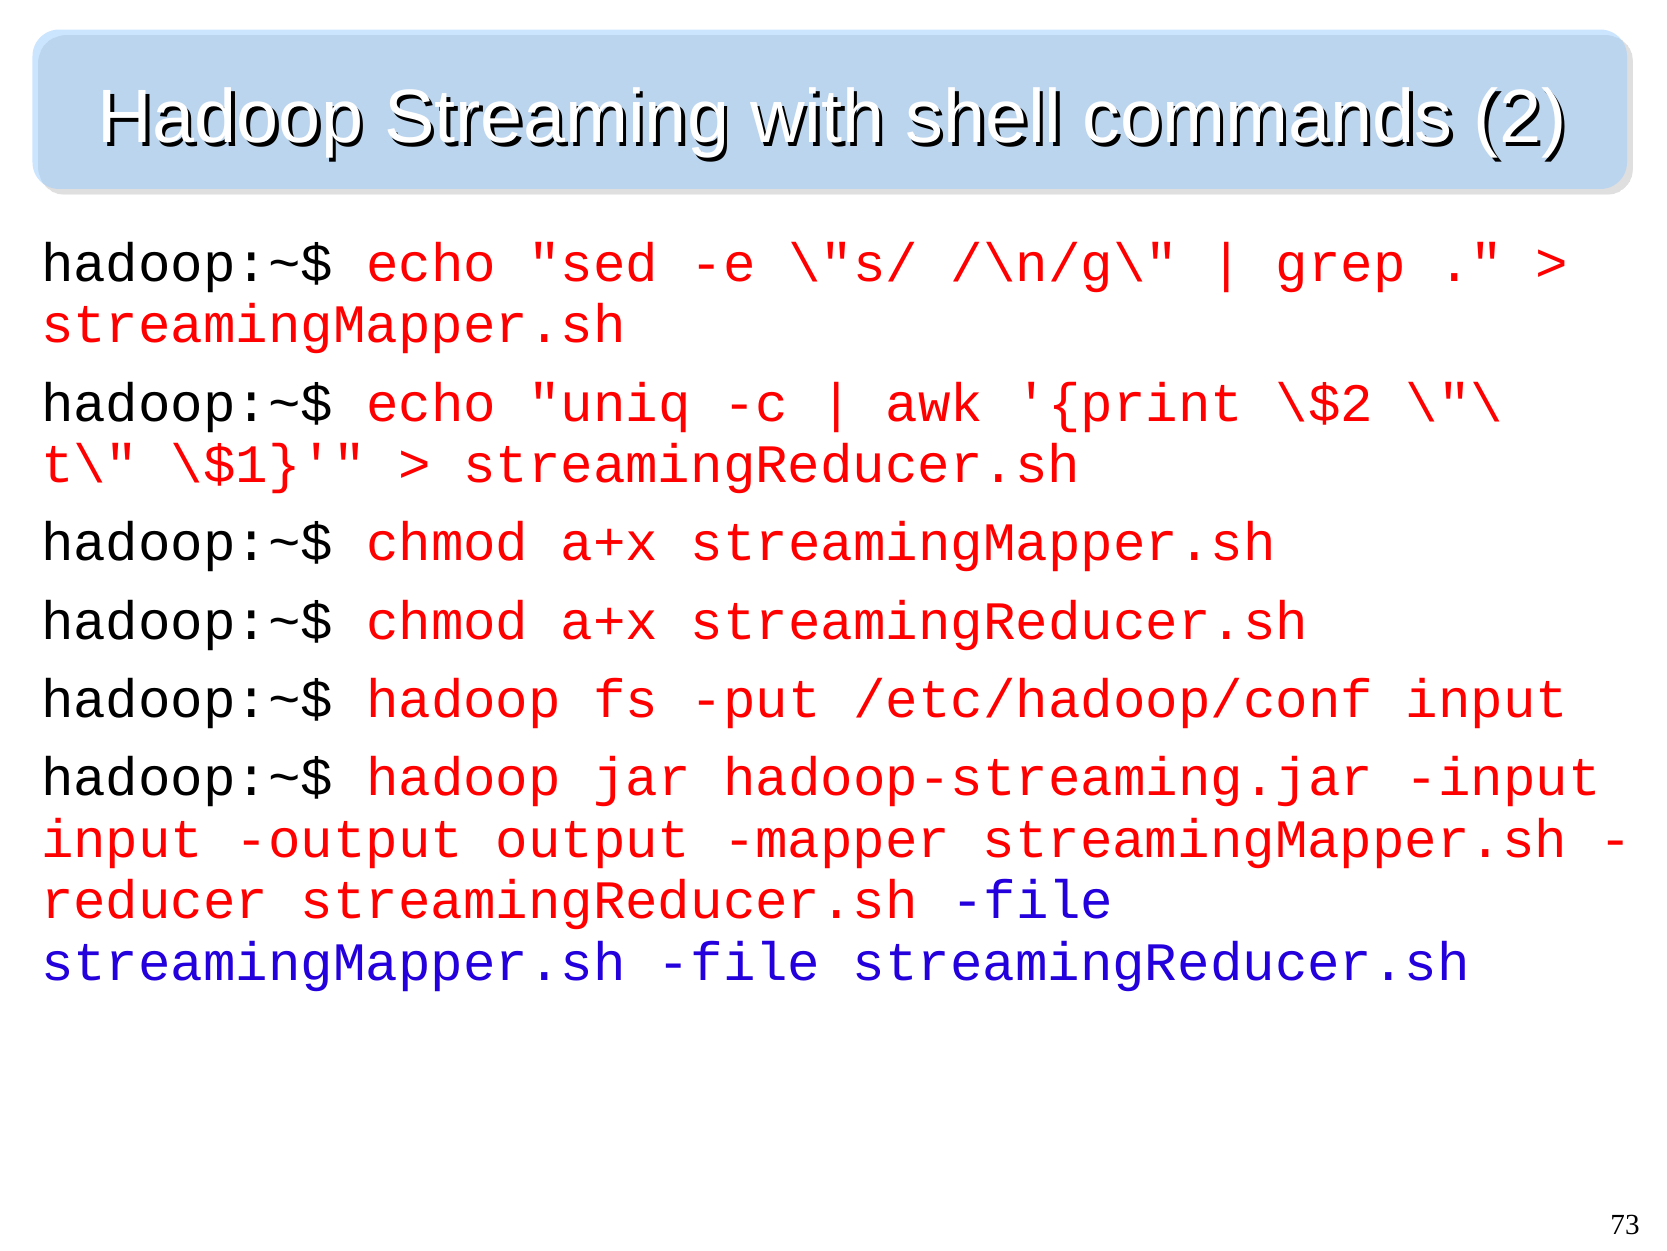

# Hadoop Streaming with shell commands (2)
hadoop:~$ echo "sed -e \"s/ /\n/g\" | grep ." > streamingMapper.sh
hadoop:~$ echo "uniq -c | awk '{print \$2 \"\t\" \$1}'" > streamingReducer.sh
hadoop:~$ chmod a+x streamingMapper.sh
hadoop:~$ chmod a+x streamingReducer.sh
hadoop:~$ hadoop fs -put /etc/hadoop/conf input
hadoop:~$ hadoop jar hadoop-streaming.jar -input input -output output -mapper streamingMapper.sh -reducer streamingReducer.sh -file streamingMapper.sh -file streamingReducer.sh
73